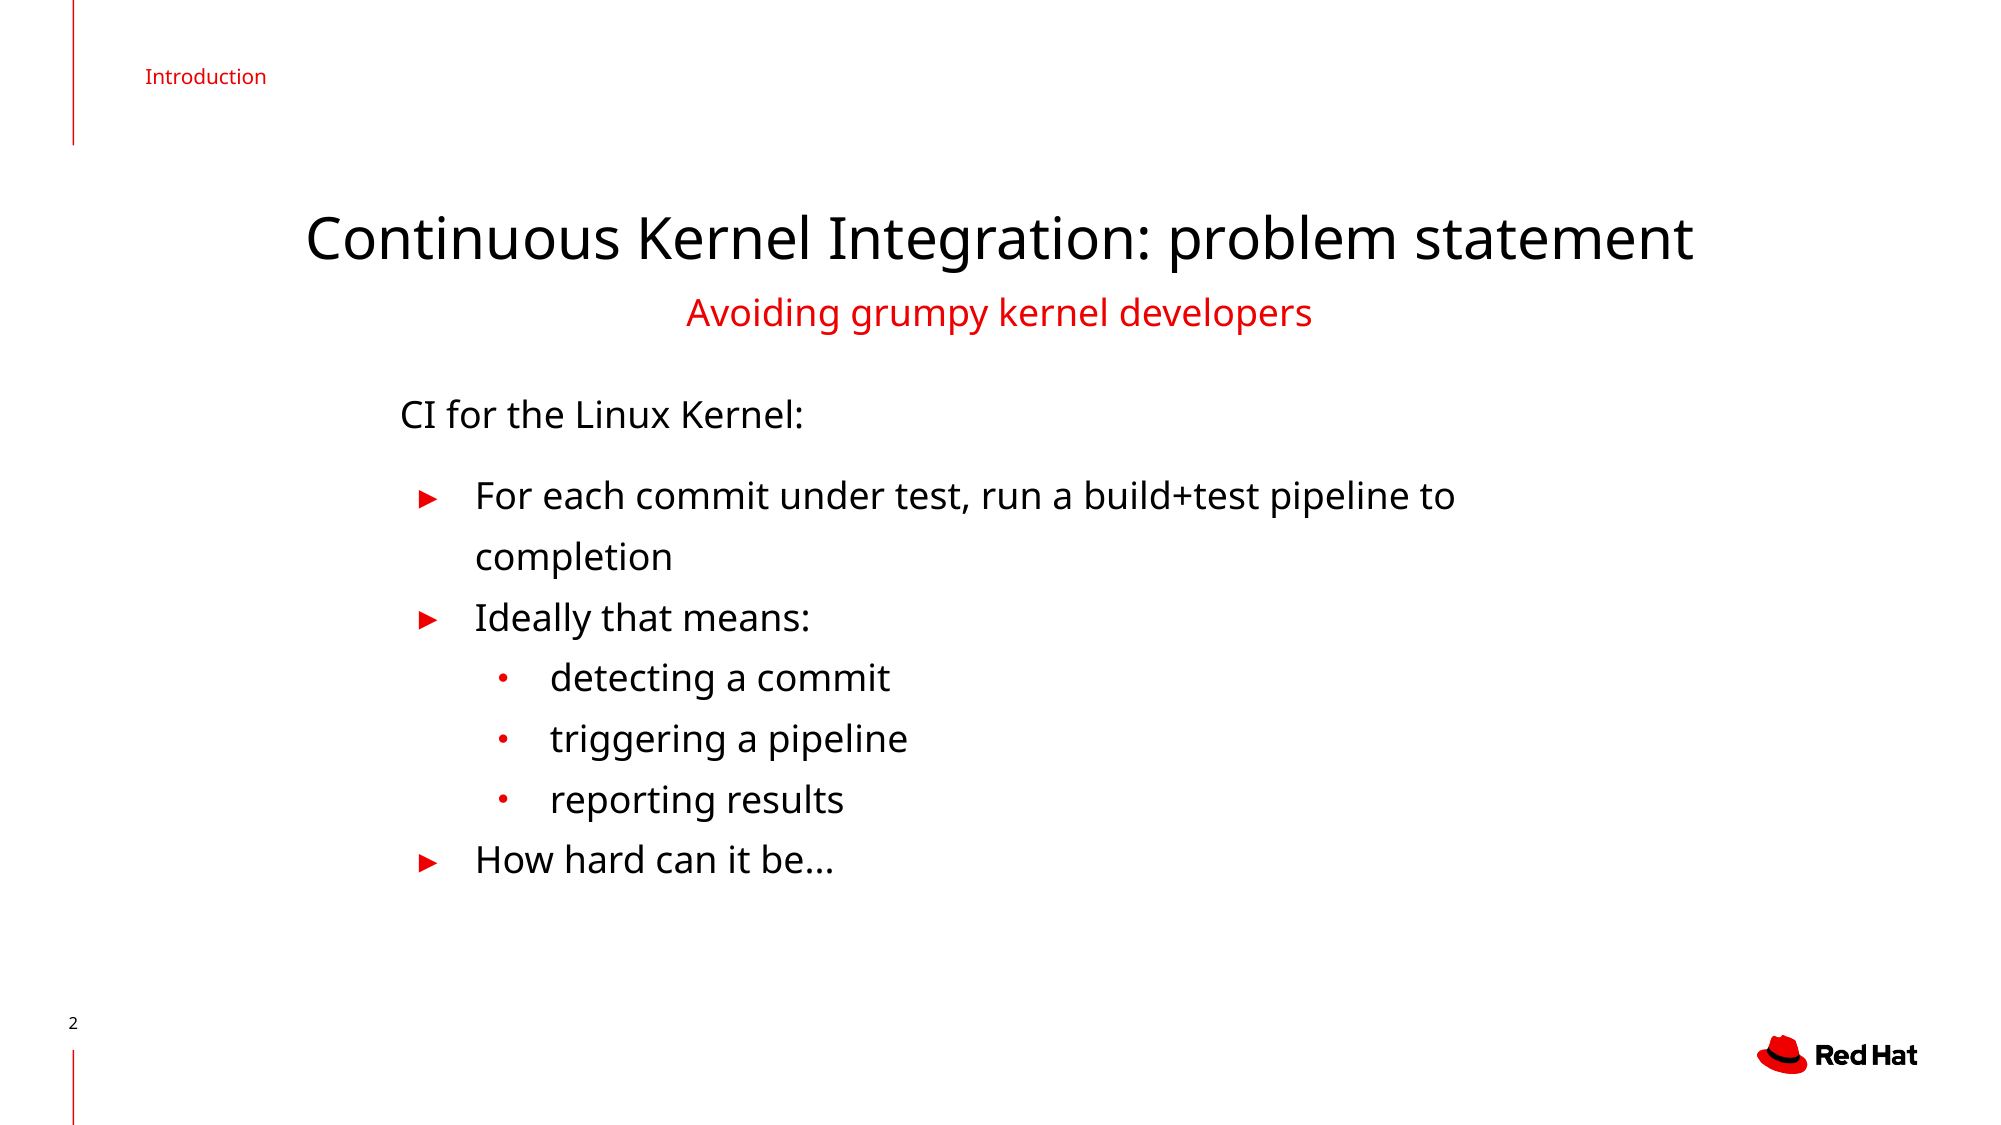

# Introduction
Continuous Kernel Integration: problem statement
Avoiding grumpy kernel developers
CI for the Linux Kernel:
For each commit under test, run a build+test pipeline to completion
Ideally that means:
detecting a commit
triggering a pipeline
reporting results
How hard can it be...